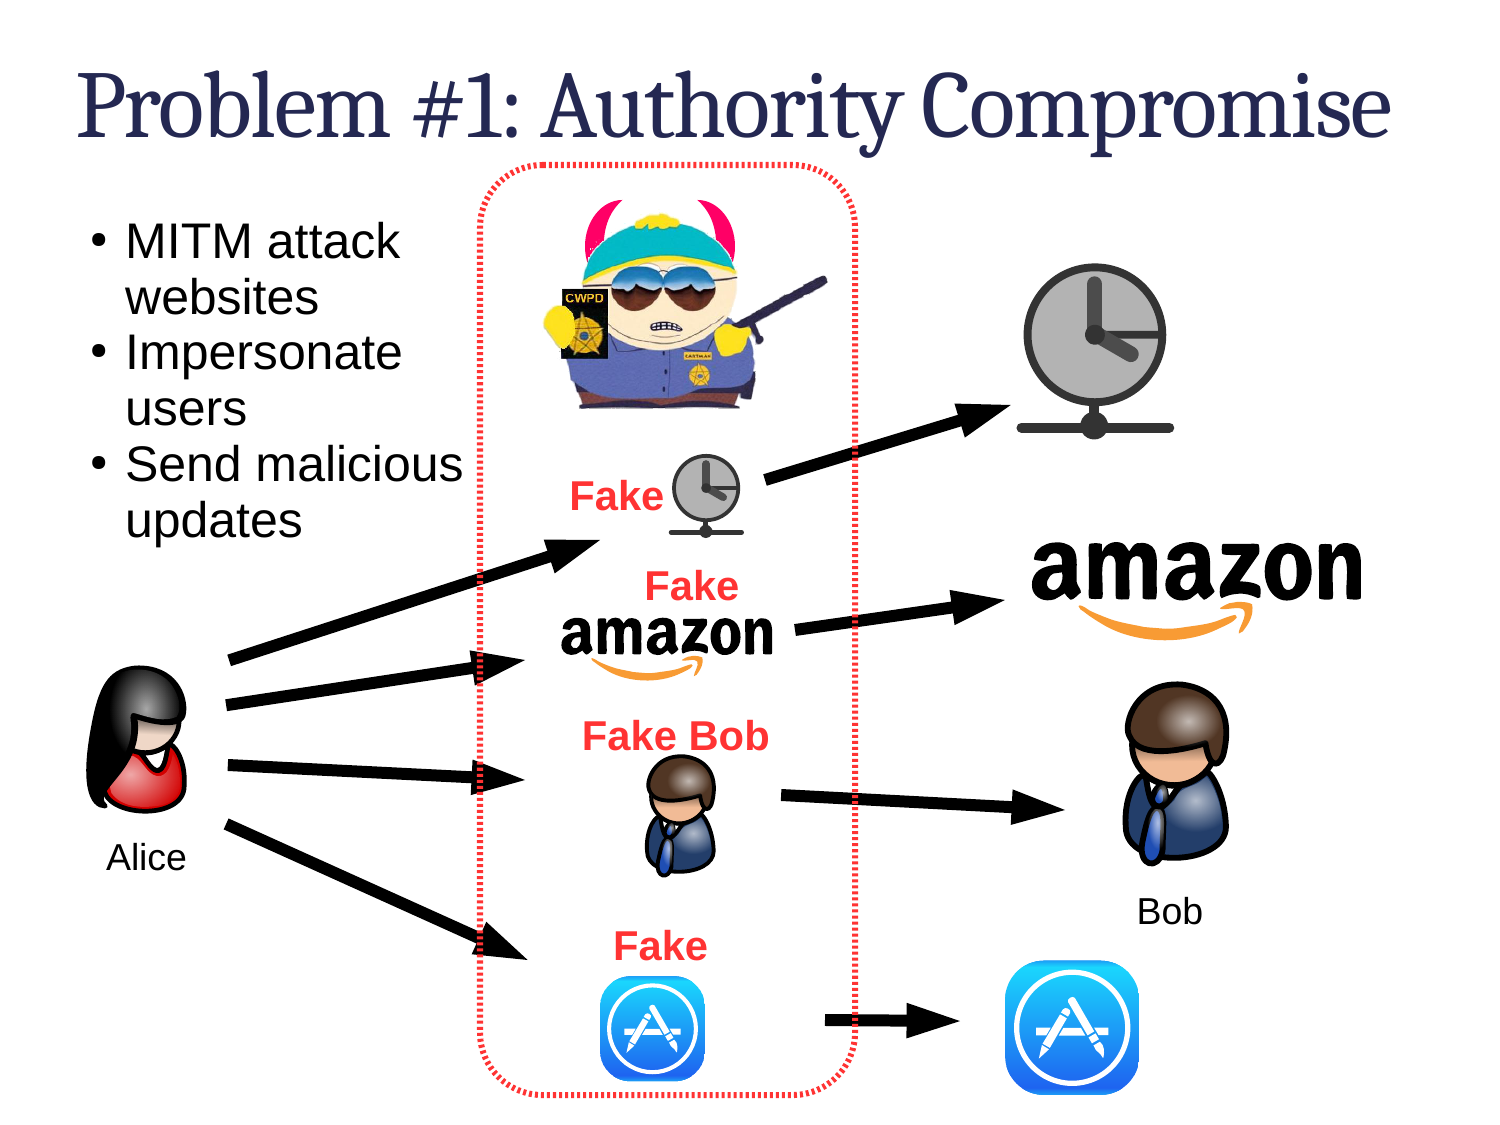

# Problem #1: Authority Compromise
MITM attack websites
Impersonate users
Send malicious updates
Fake
Fake
Alice
Bob
Fake Bob
Fake